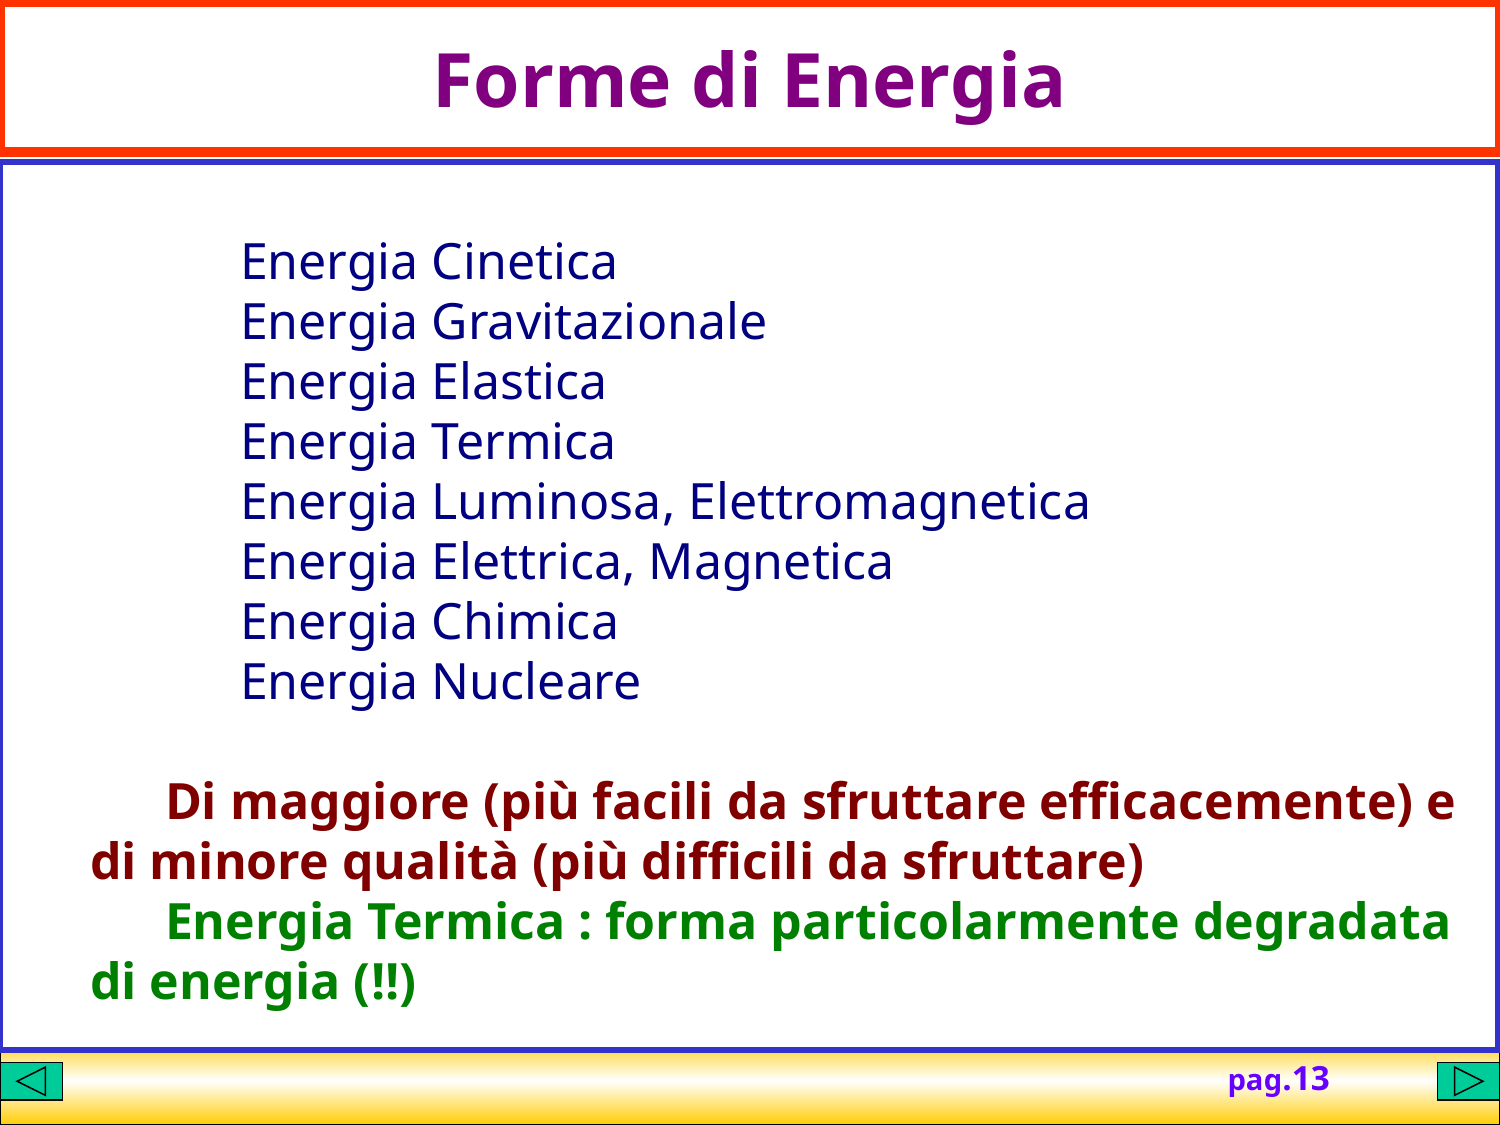

# Forme di Energia
			Energia Cinetica
			Energia Gravitazionale
			Energia Elastica
			Energia Termica
			Energia Luminosa, Elettromagnetica
			Energia Elettrica, Magnetica
			Energia Chimica
			Energia Nucleare
		Di maggiore (più facili da sfruttare efficacemente) e di minore qualità (più difficili da sfruttare)
		Energia Termica : forma particolarmente degradata di energia (!!)
13